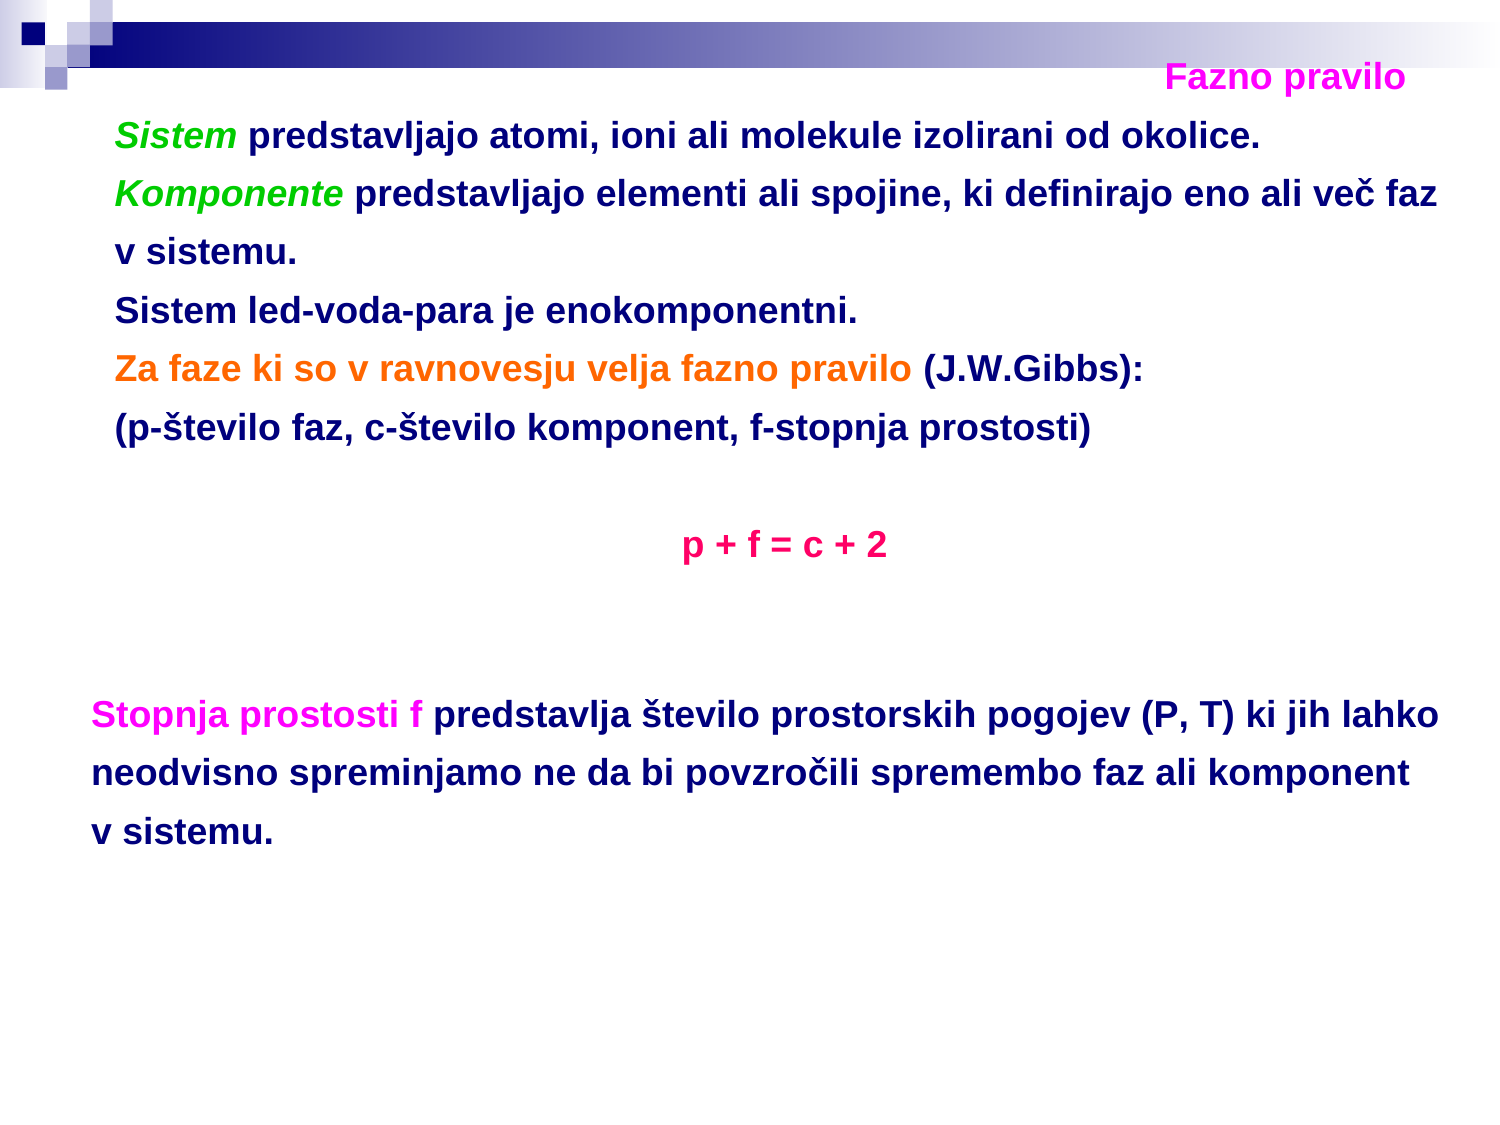

Fazno pravilo
Sistem predstavljajo atomi, ioni ali molekule izolirani od okolice.
Komponente predstavljajo elementi ali spojine, ki definirajo eno ali več faz
v sistemu.
Sistem led-voda-para je enokomponentni.
Za faze ki so v ravnovesju velja fazno pravilo (J.W.Gibbs):
(p-število faz, c-število komponent, f-stopnja prostosti)
 p + f = c + 2
Stopnja prostosti f predstavlja število prostorskih pogojev (P, T) ki jih lahko
neodvisno spreminjamo ne da bi povzročili spremembo faz ali komponent
v sistemu.